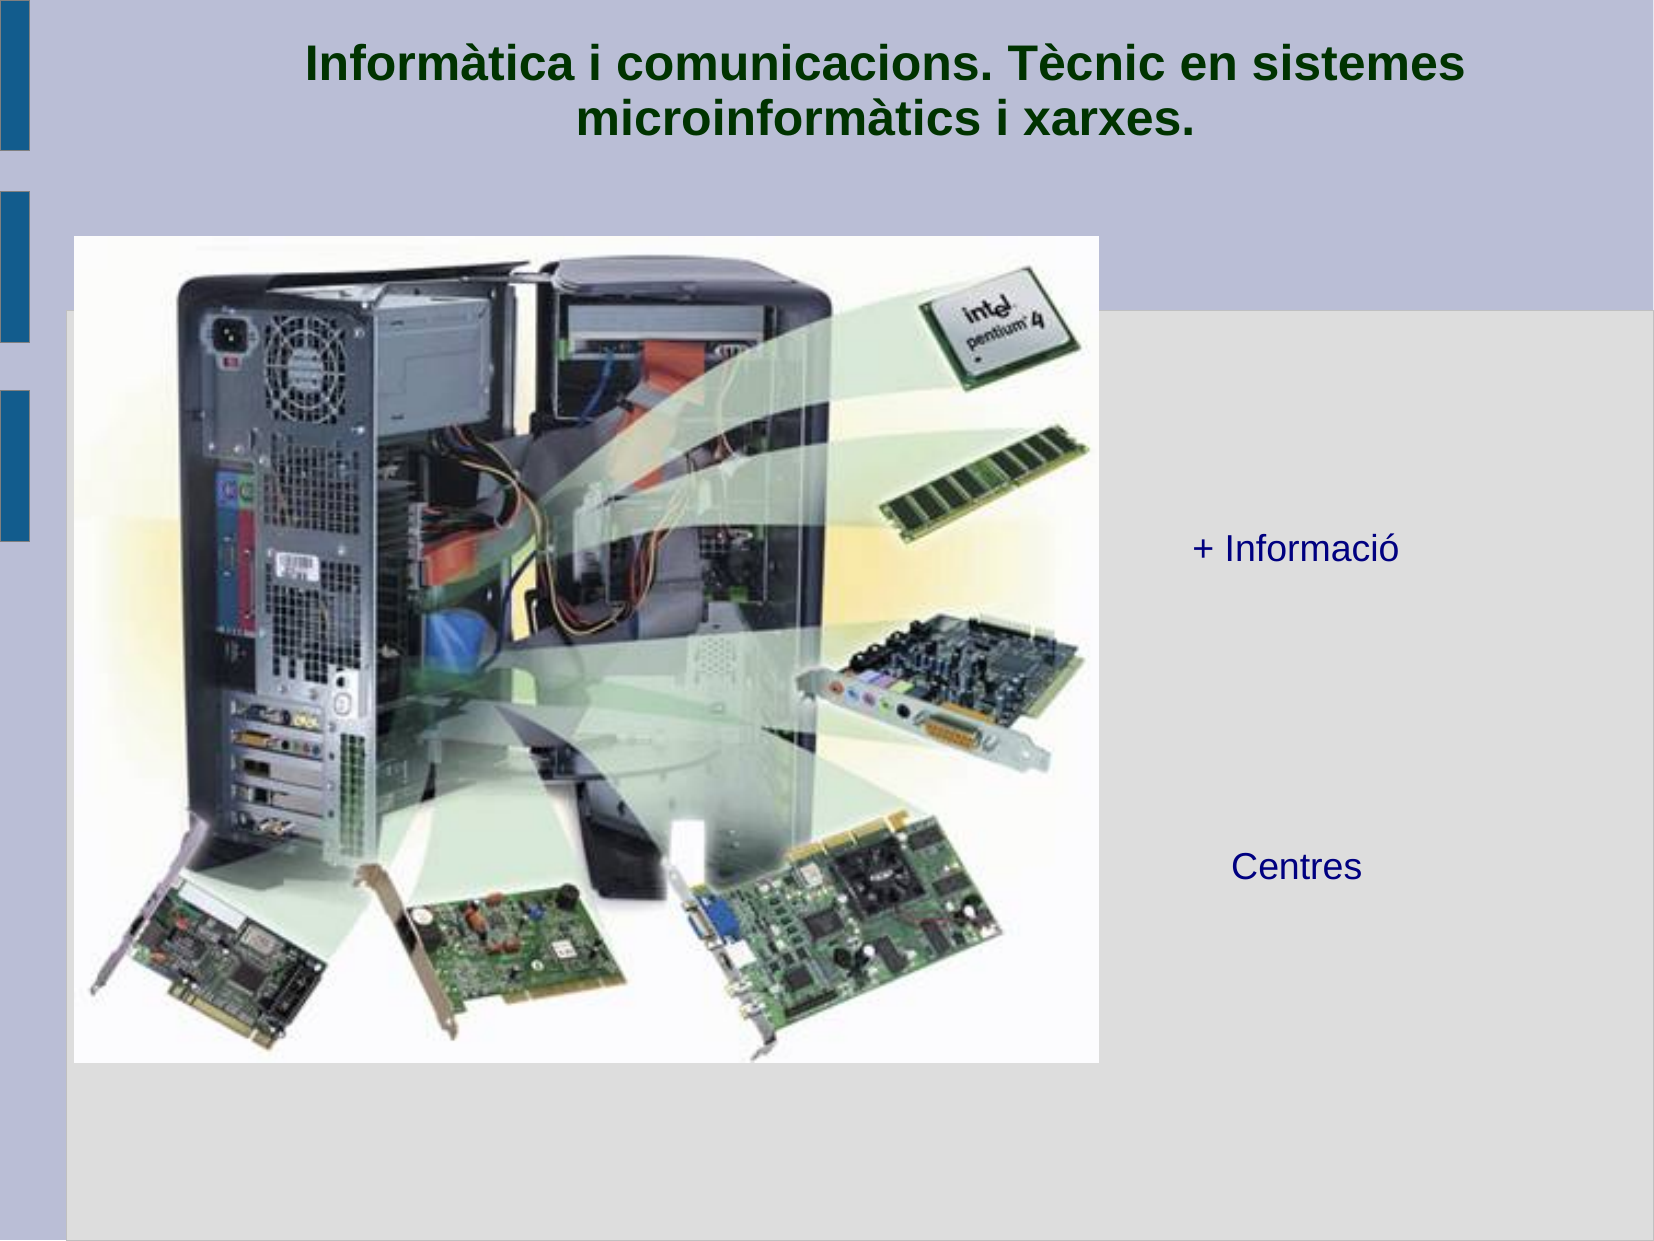

# Informàtica i comunicacions. Tècnic en sistemes microinformàtics i xarxes.
+ Informació
Centres